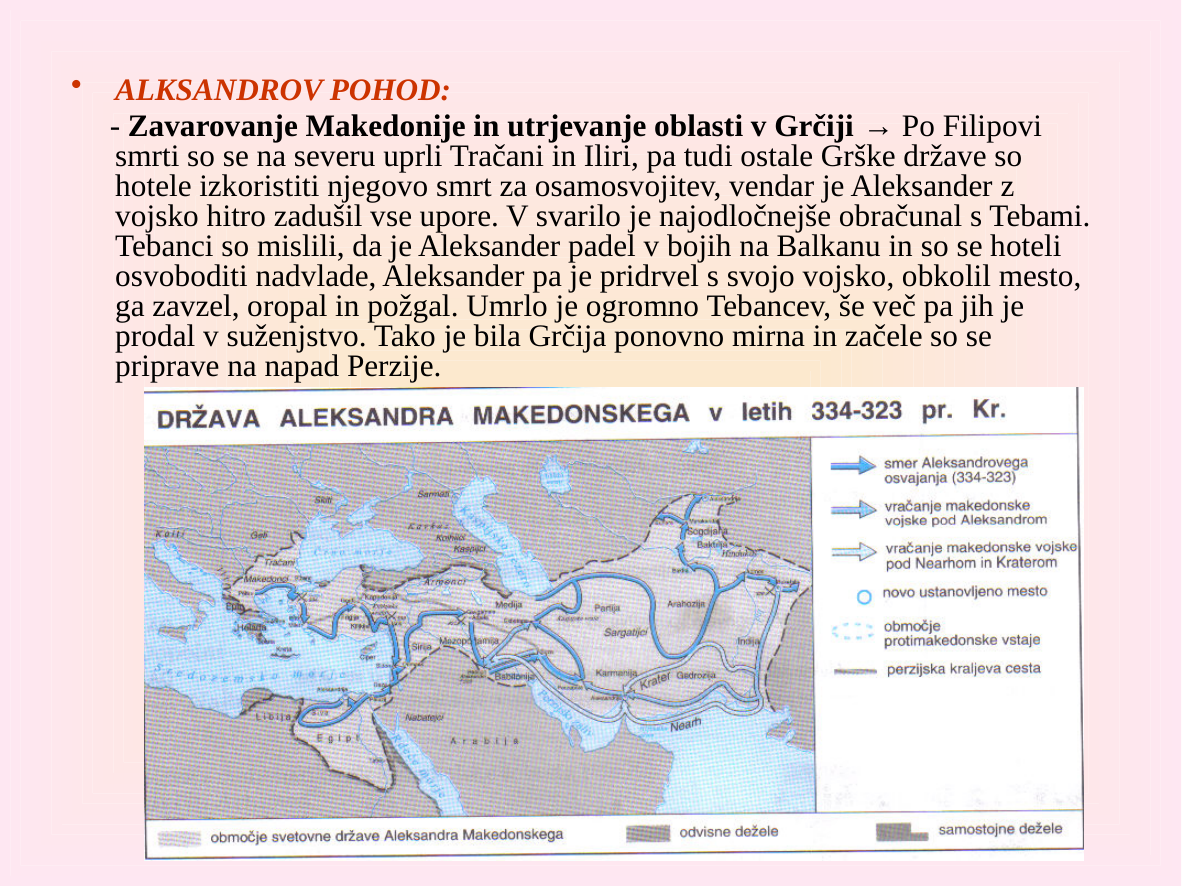

# ALKSANDROV POHOD:
 - Zavarovanje Makedonije in utrjevanje oblasti v Grčiji → Po Filipovi smrti so se na severu uprli Tračani in Iliri, pa tudi ostale Grške države so hotele izkoristiti njegovo smrt za osamosvojitev, vendar je Aleksander z vojsko hitro zadušil vse upore. V svarilo je najodločnejše obračunal s Tebami. Tebanci so mislili, da je Aleksander padel v bojih na Balkanu in so se hoteli osvoboditi nadvlade, Aleksander pa je pridrvel s svojo vojsko, obkolil mesto, ga zavzel, oropal in požgal. Umrlo je ogromno Tebancev, še več pa jih je prodal v suženjstvo. Tako je bila Grčija ponovno mirna in začele so se priprave na napad Perzije.